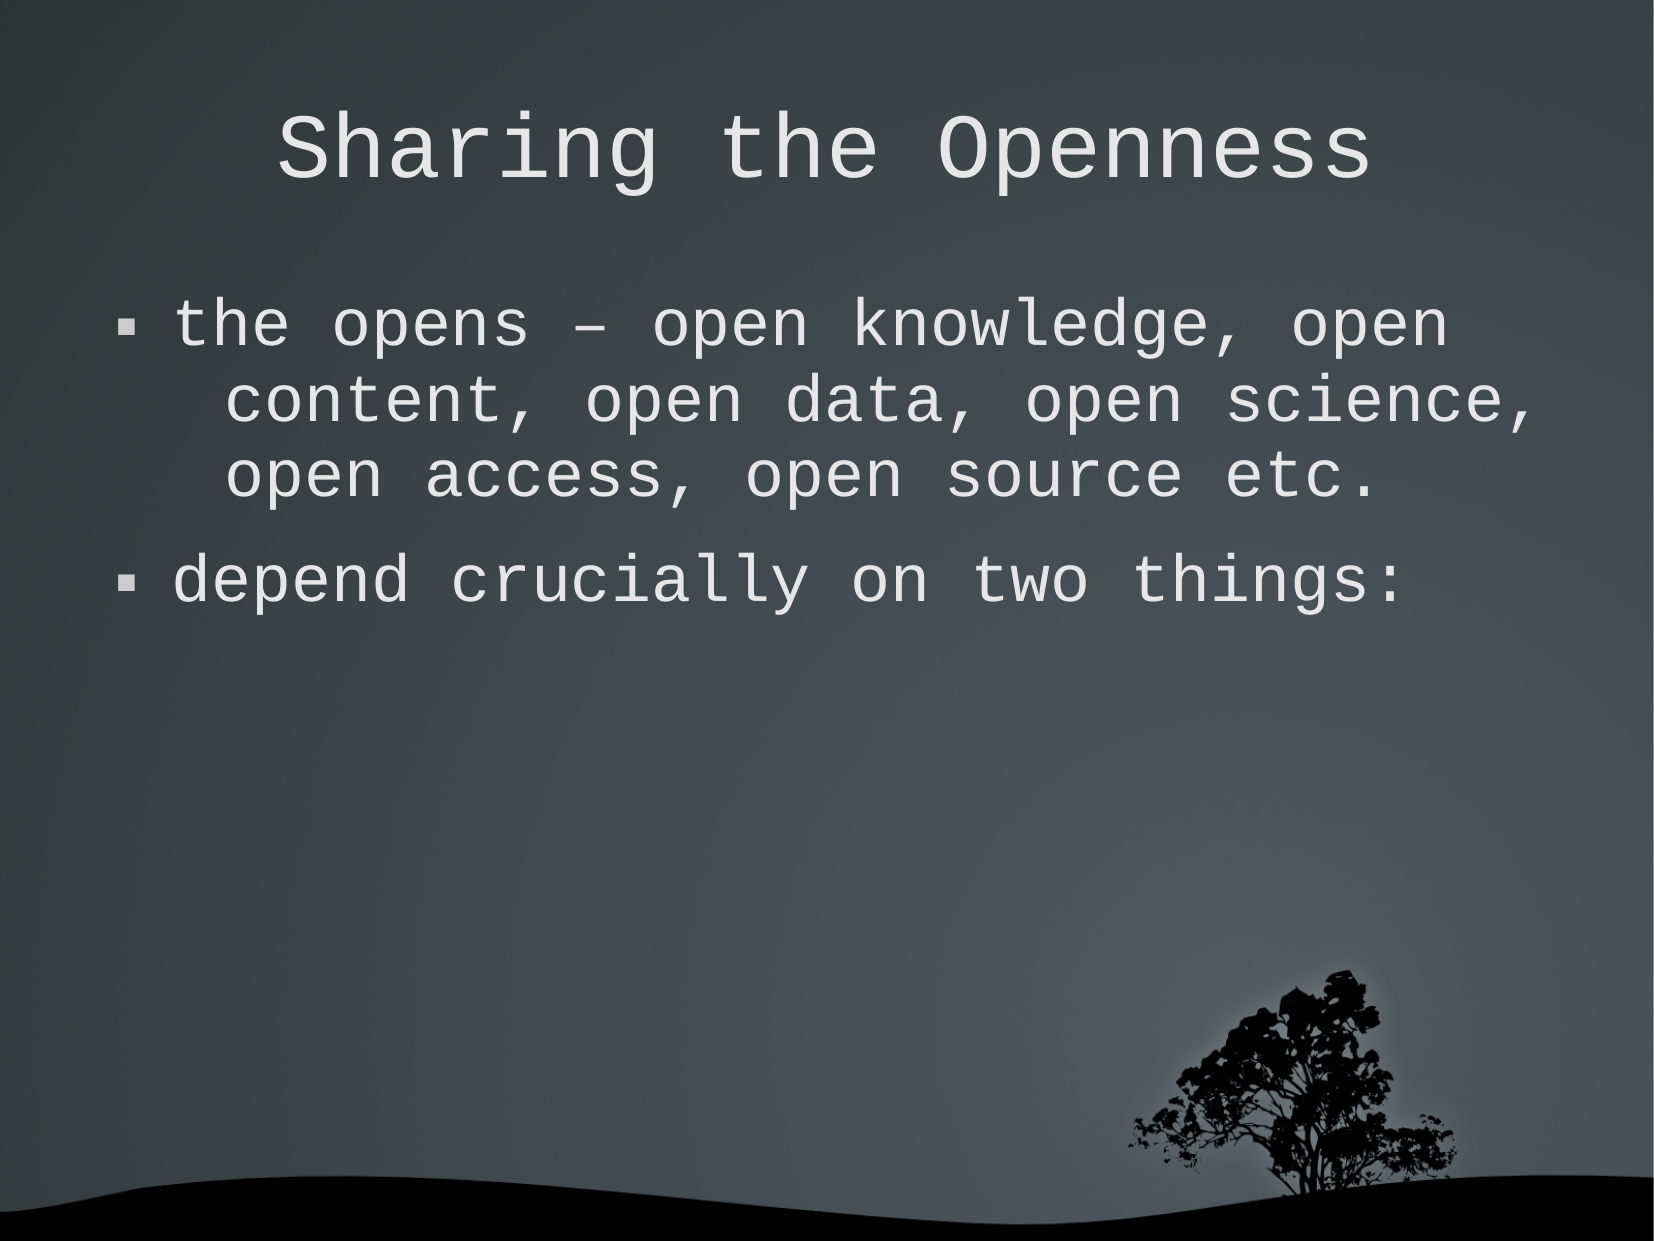

# Sharing the Openness
the opens – open knowledge, open content, open data, open science, open access, open source etc.
depend crucially on two things: